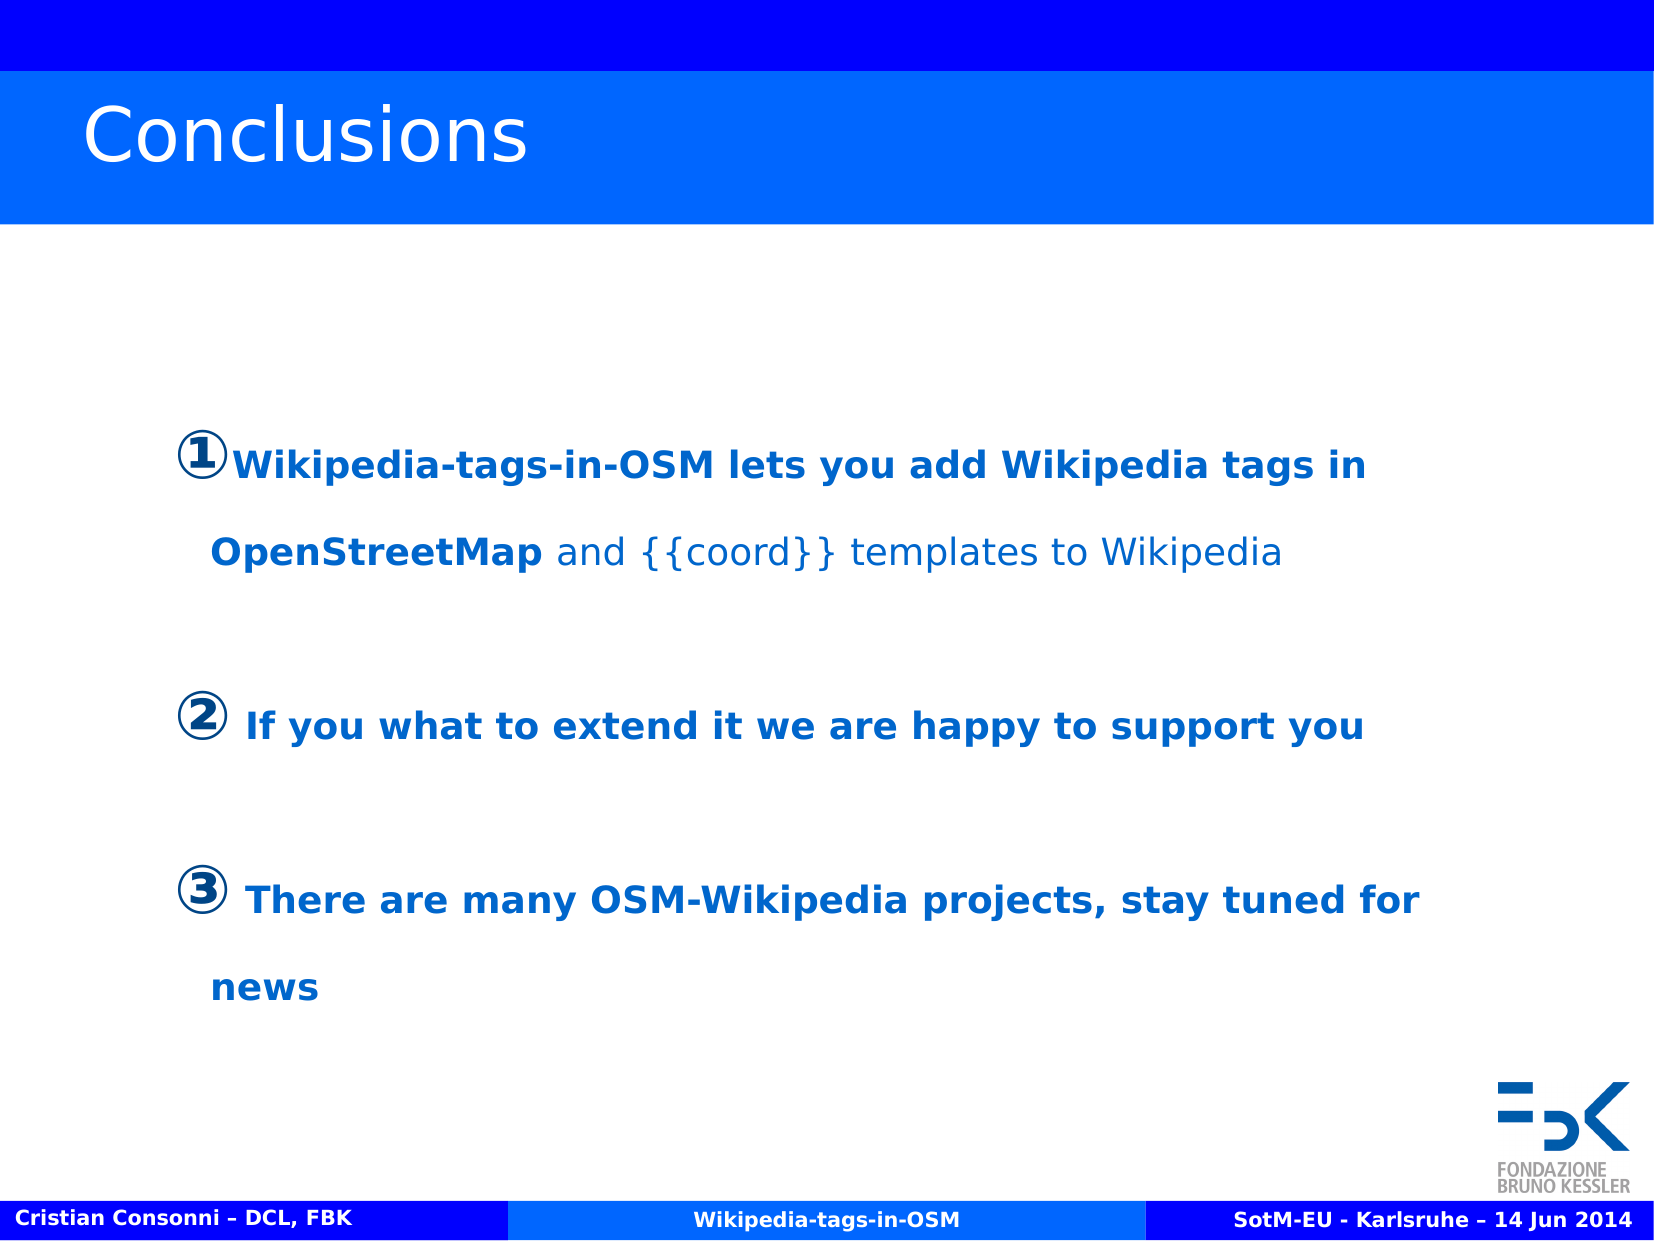

# Conclusions
Wikipedia-tags-in-OSM lets you add Wikipedia tags in OpenStreetMap and {{coord}} templates to Wikipedia
 If you what to extend it we are happy to support you
 There are many OSM-Wikipedia projects, stay tuned for news